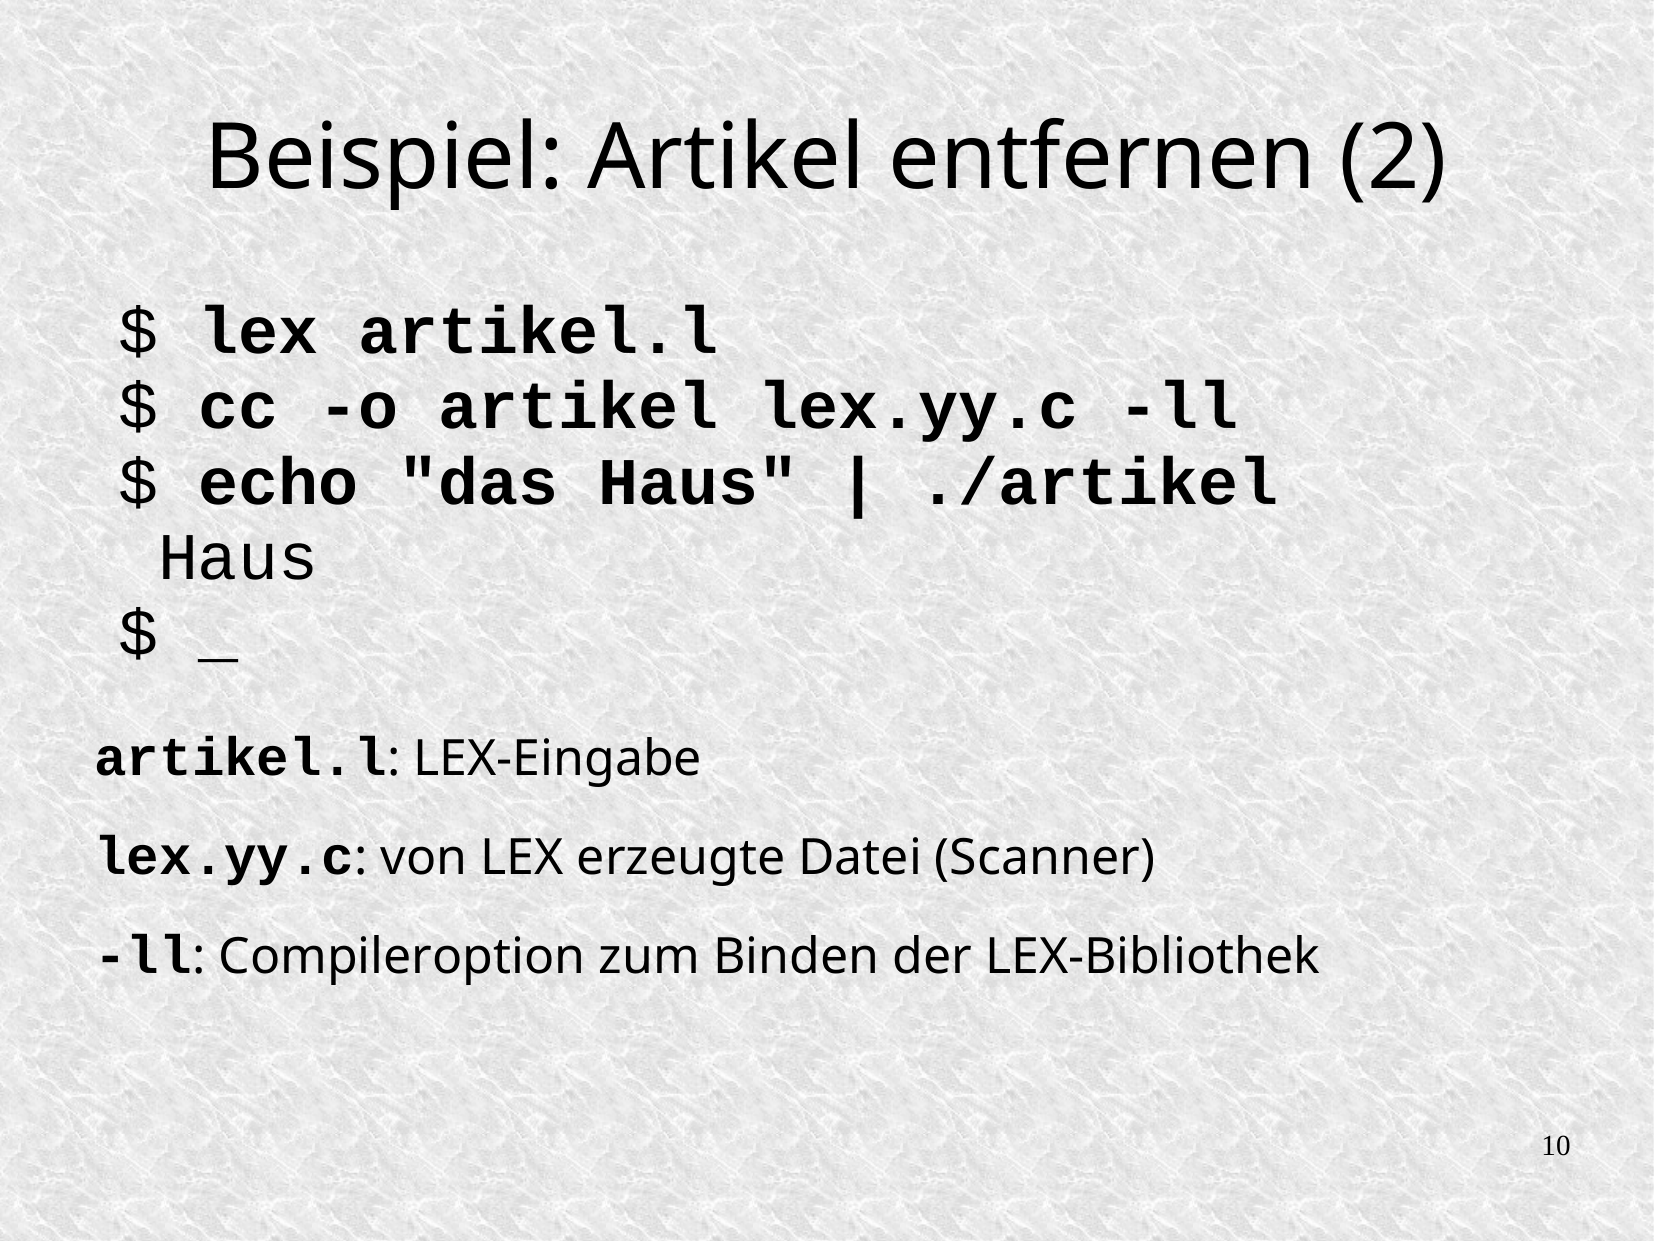

# Beispiel: Artikel entfernen (2)
$ lex artikel.l
$ cc -o artikel lex.yy.c -ll
$ echo "das Haus" | ./artikel
 Haus
$ _
artikel.l: LEX-Eingabe
lex.yy.c: von LEX erzeugte Datei (Scanner)
-ll: Compileroption zum Binden der LEX-Bibliothek
10